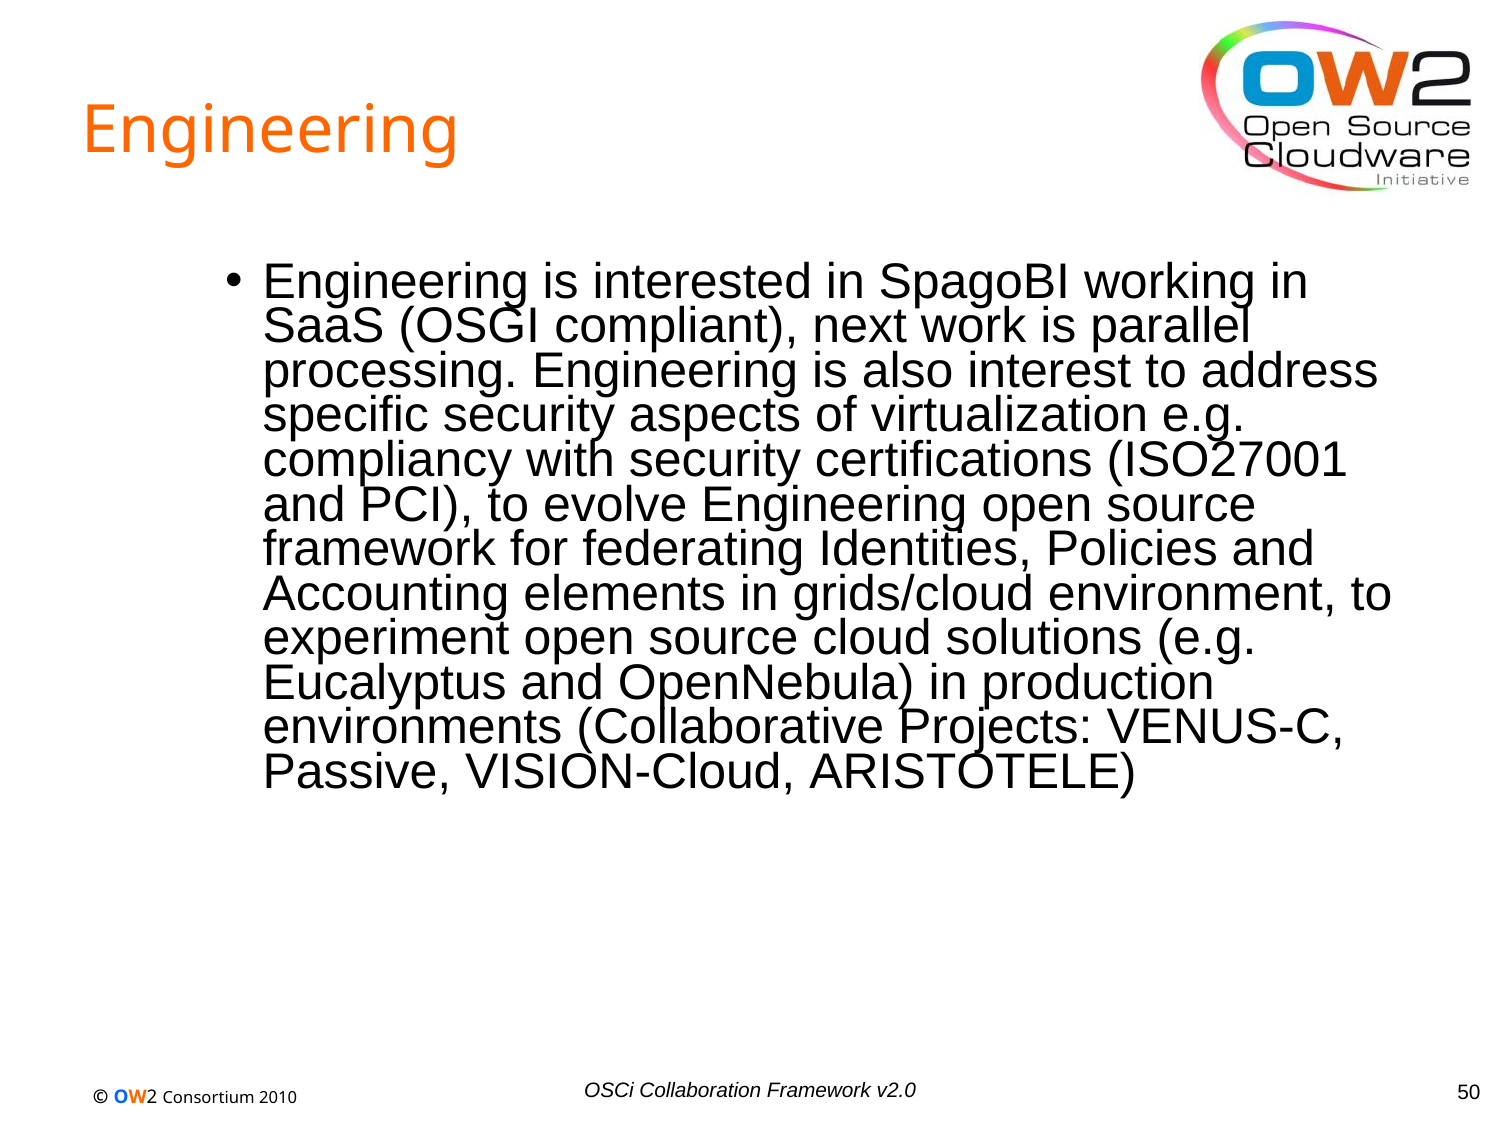

# Engineering
Engineering is interested in SpagoBI working in SaaS (OSGI compliant), next work is parallel processing. Engineering is also interest to address specific security aspects of virtualization e.g. compliancy with security certifications (ISO27001 and PCI), to evolve Engineering open source framework for federating Identities, Policies and Accounting elements in grids/cloud environment, to experiment open source cloud solutions (e.g. Eucalyptus and OpenNebula) in production environments (Collaborative Projects: VENUS-C, Passive, VISION-Cloud, ARISTOTELE)